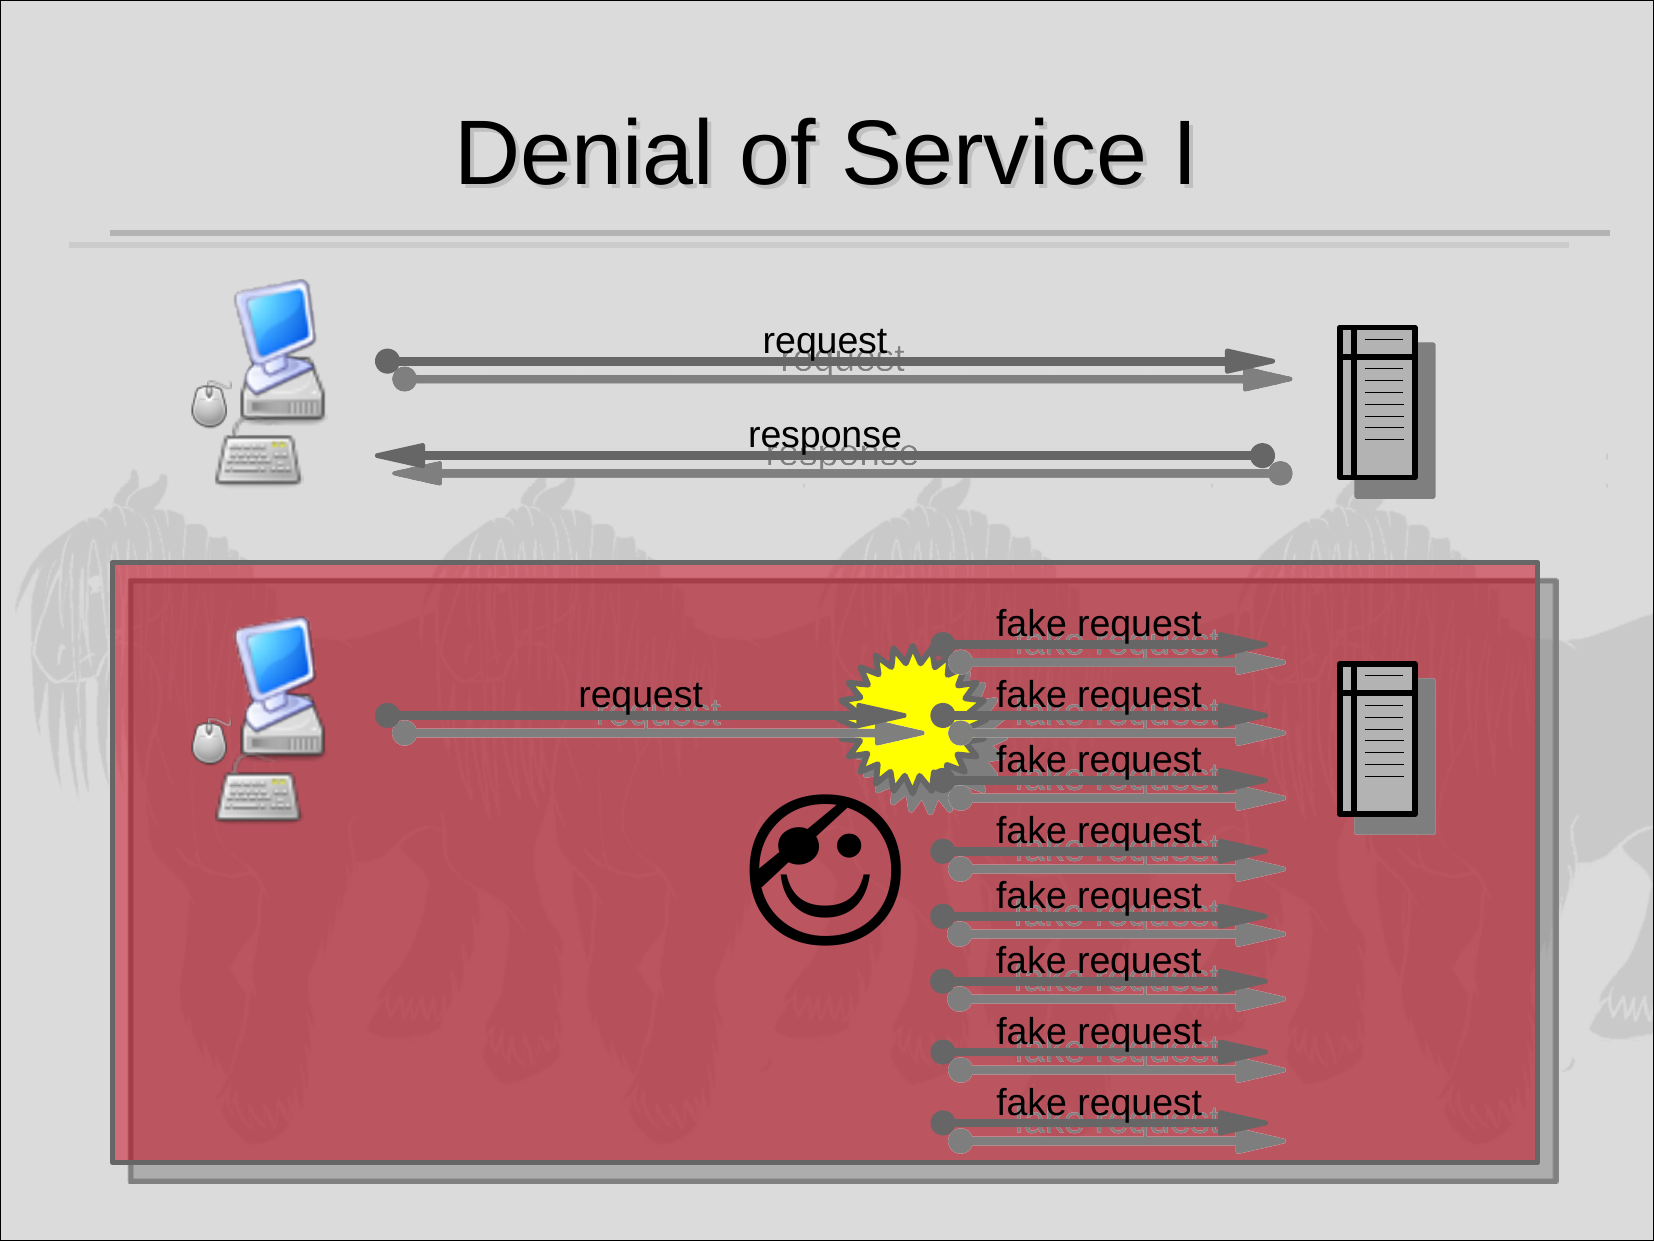

# Denial of Service I
request
response
fake request
request
fake request
fake request

fake request
fake request
fake request
fake request
fake request